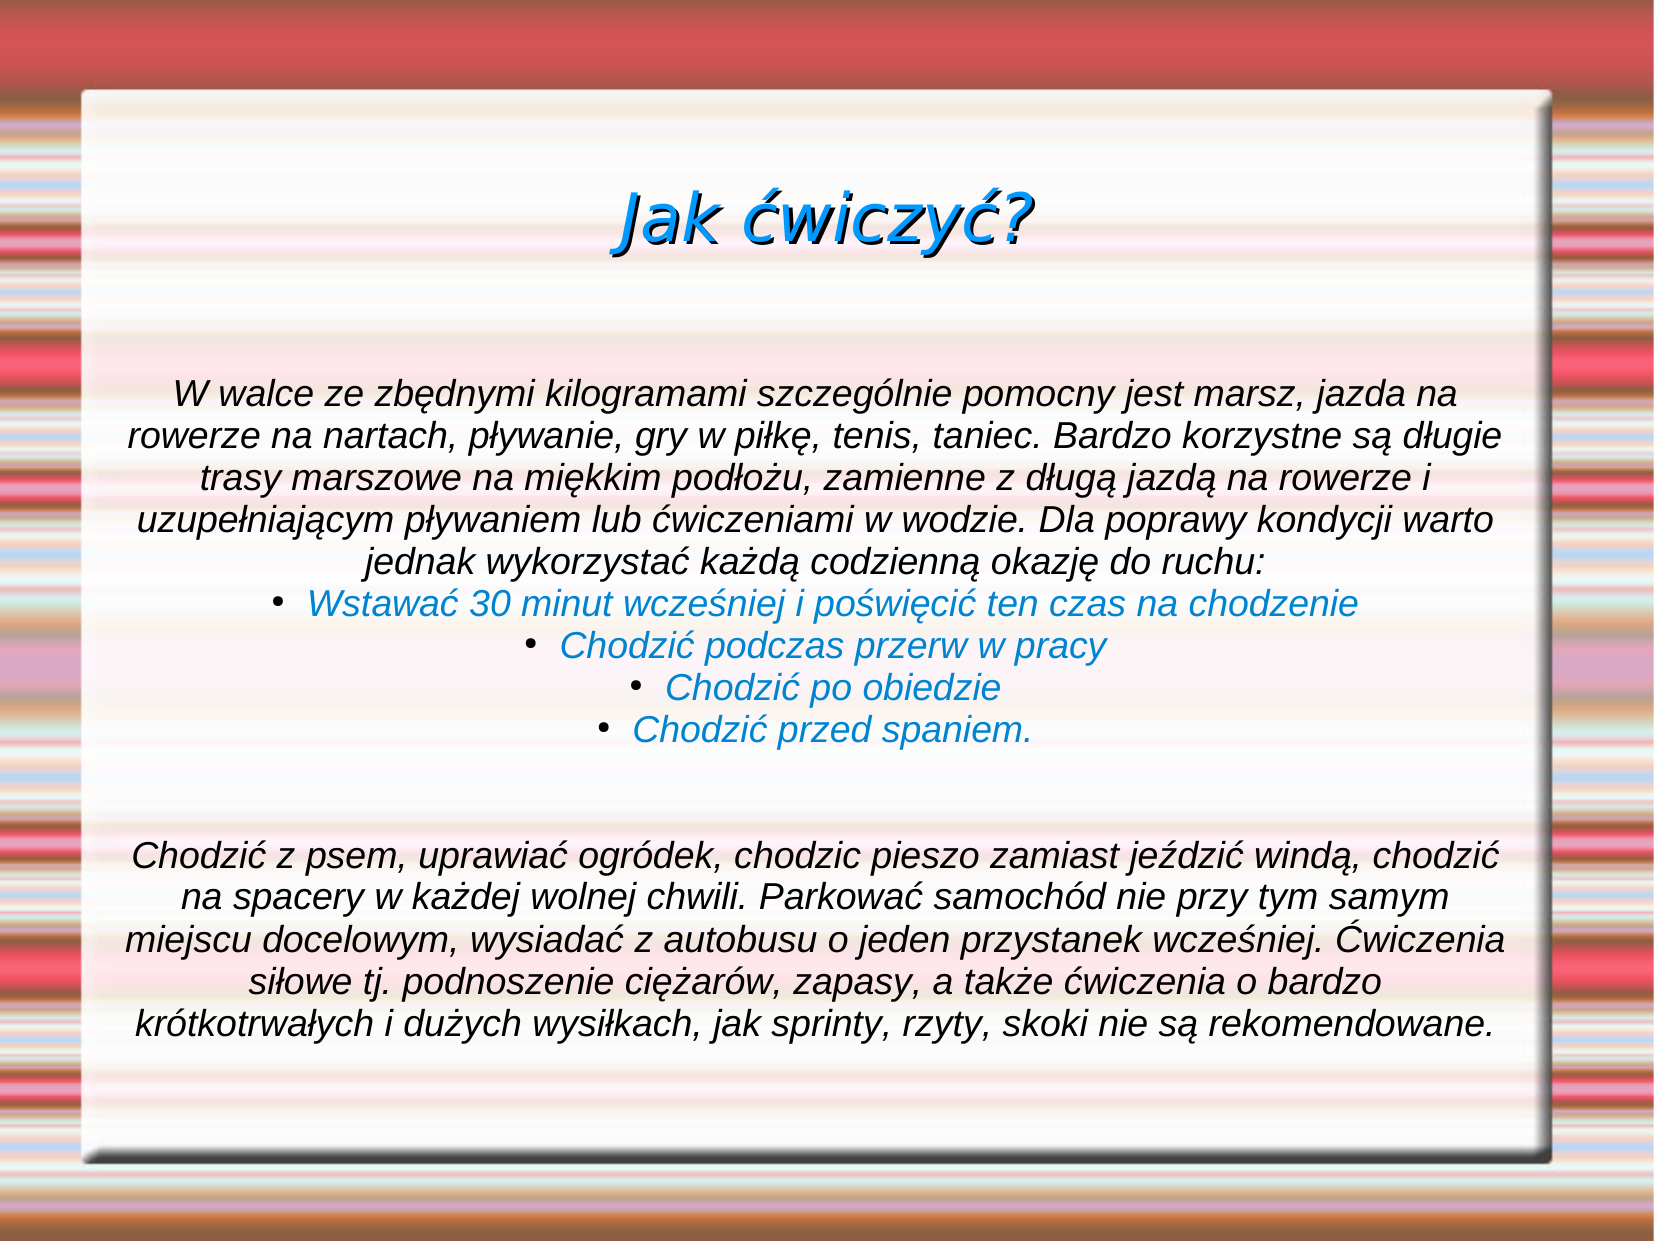

# Jak ćwiczyć?
W walce ze zbędnymi kilogramami szczególnie pomocny jest marsz, jazda na rowerze na nartach, pływanie, gry w piłkę, tenis, taniec. Bardzo korzystne są długie trasy marszowe na miękkim podłożu, zamienne z długą jazdą na rowerze i uzupełniającym pływaniem lub ćwiczeniami w wodzie. Dla poprawy kondycji warto jednak wykorzystać każdą codzienną okazję do ruchu:
Wstawać 30 minut wcześniej i poświęcić ten czas na chodzenie
Chodzić podczas przerw w pracy
Chodzić po obiedzie
Chodzić przed spaniem.
Chodzić z psem, uprawiać ogródek, chodzic pieszo zamiast jeździć windą, chodzić na spacery w każdej wolnej chwili. Parkować samochód nie przy tym samym miejscu docelowym, wysiadać z autobusu o jeden przystanek wcześniej. Ćwiczenia siłowe tj. podnoszenie ciężarów, zapasy, a także ćwiczenia o bardzo krótkotrwałych i dużych wysiłkach, jak sprinty, rzyty, skoki nie są rekomendowane.